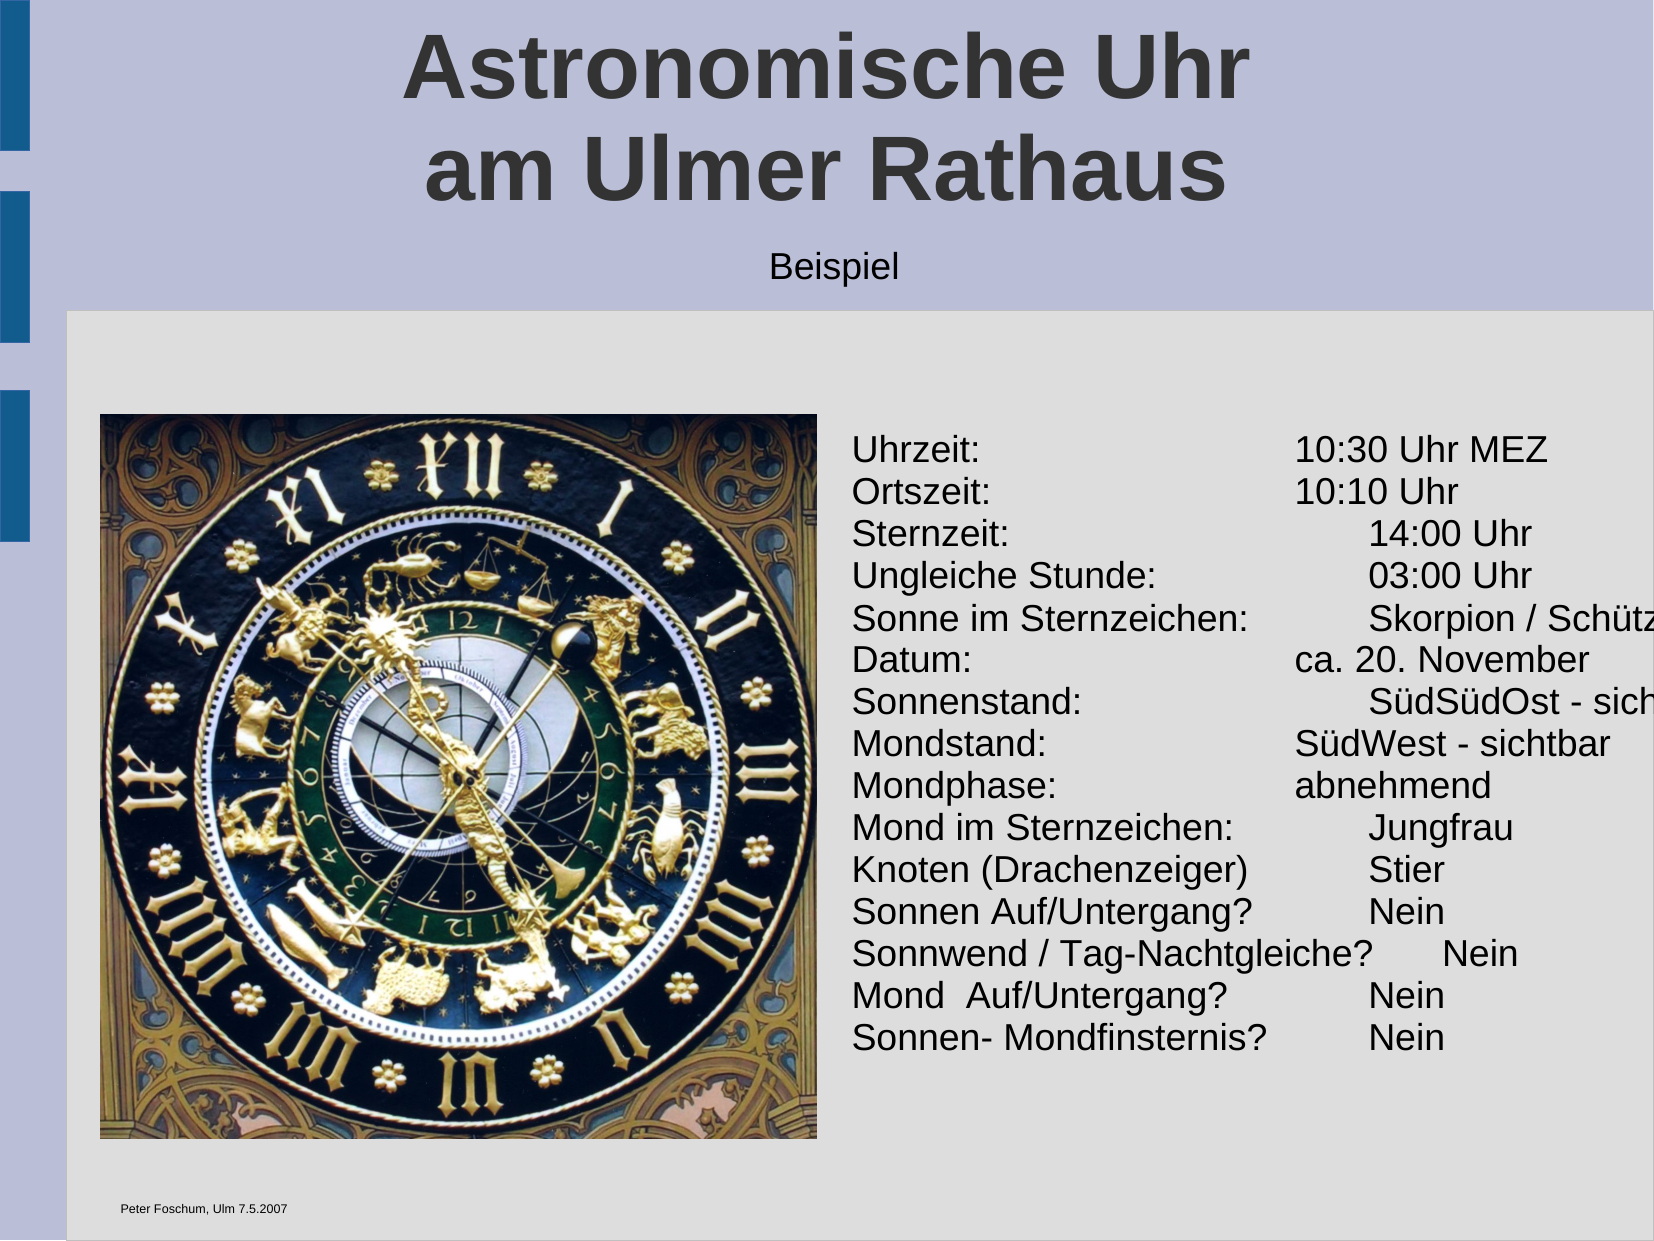

# Astronomische Uhr am Ulmer Rathaus
Beispiel
Uhrzeit:					10:30 Uhr MEZ
Ortszeit:					10:10 Uhr
Sternzeit:					14:00 Uhr
Ungleiche Stunde:			03:00 Uhr
Sonne im Sternzeichen:		Skorpion / Schütze
Datum:					ca. 20. November
Sonnenstand:				SüdSüdOst - sichtbar
Mondstand:				SüdWest - sichtbar
Mondphase:				abnehmend
Mond im Sternzeichen:		Jungfrau
Knoten (Drachenzeiger)		Stier
Sonnen Auf/Untergang?		Nein
Sonnwend / Tag-Nachtgleiche?	Nein
Mond Auf/Untergang?		Nein
Sonnen- Mondfinsternis?		Nein
Peter Foschum, Ulm 7.5.2007
Peter Foschum, Ulm 16.4.2007
Peter Foschum, Ulm 16.4.2007